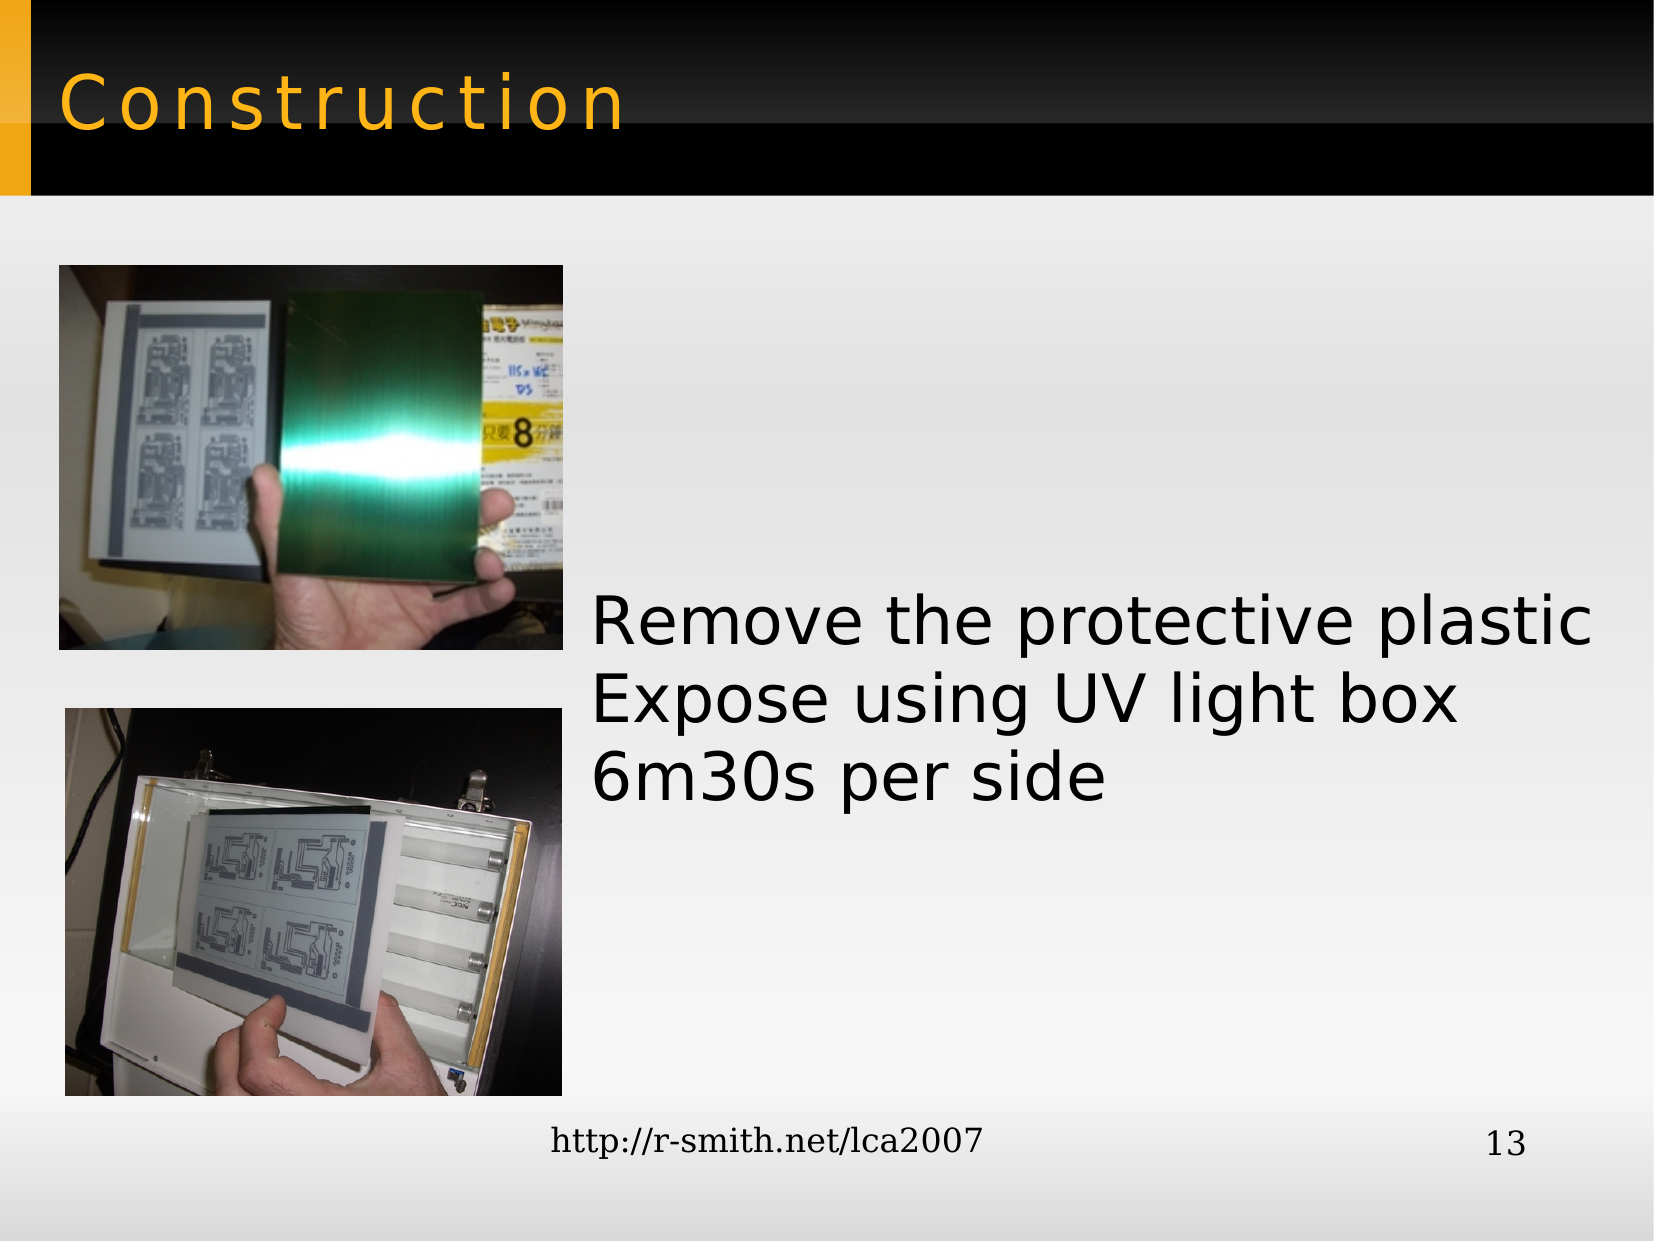

# Construction
Remove the protective plastic
Expose using UV light box 6m30s per side
http://r-smith.net/lca2007
13